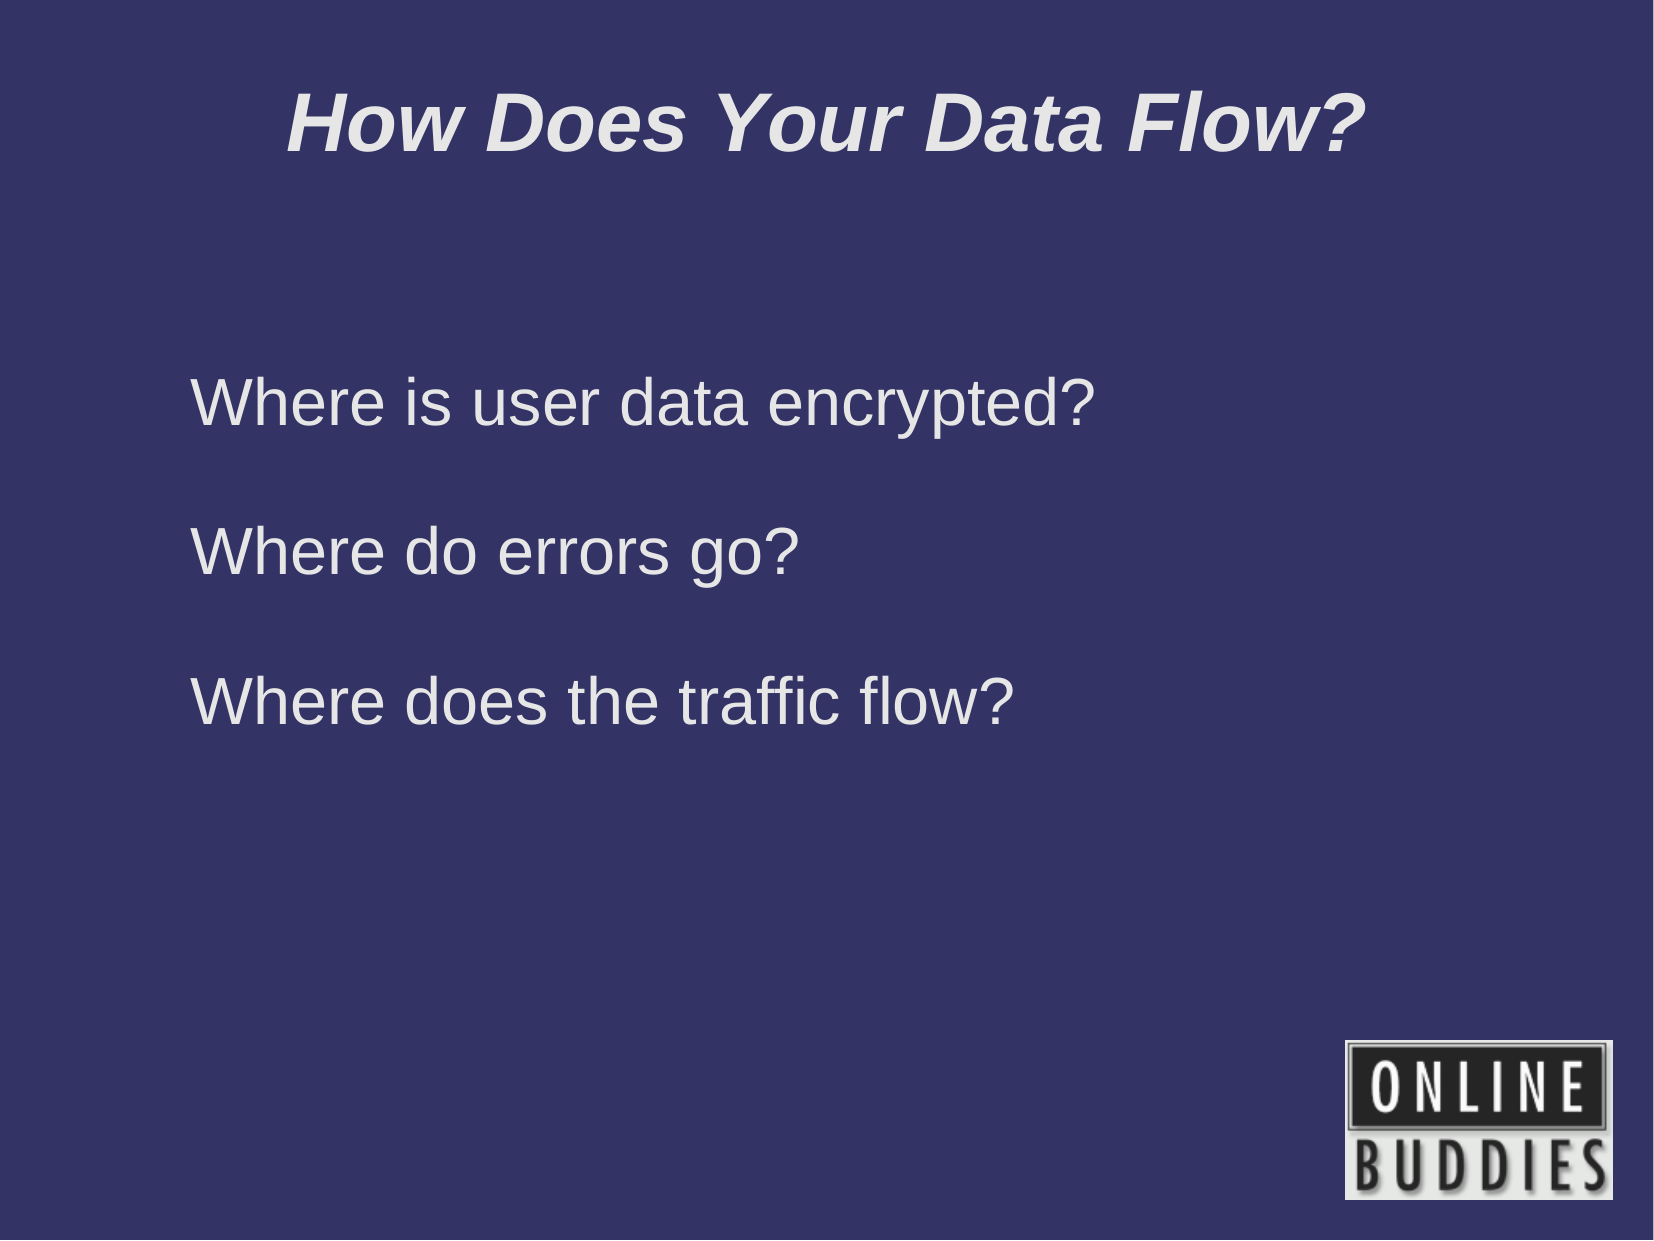

# How Does Your Data Flow?
Where is user data encrypted?
Where do errors go?
Where does the traffic flow?